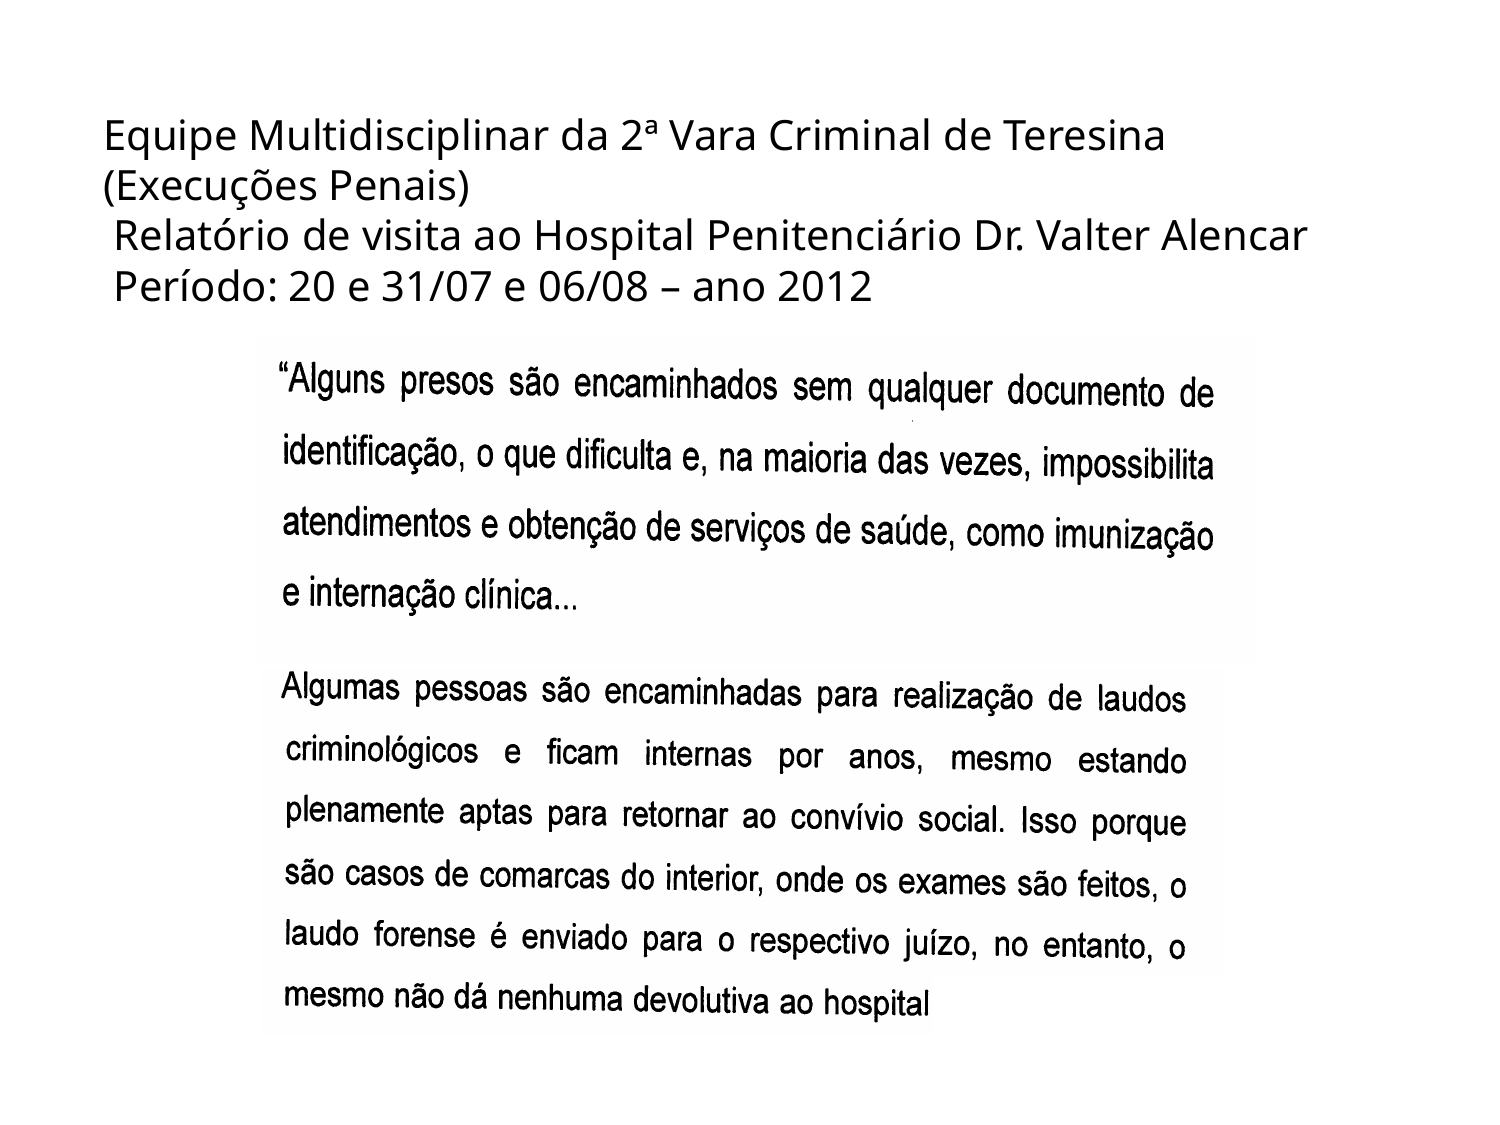

# Equipe Multidisciplinar da 2ª Vara Criminal de Teresina (Execuções Penais) Relatório de visita ao Hospital Penitenciário Dr. Valter Alencar Período: 20 e 31/07 e 06/08 – ano 2012